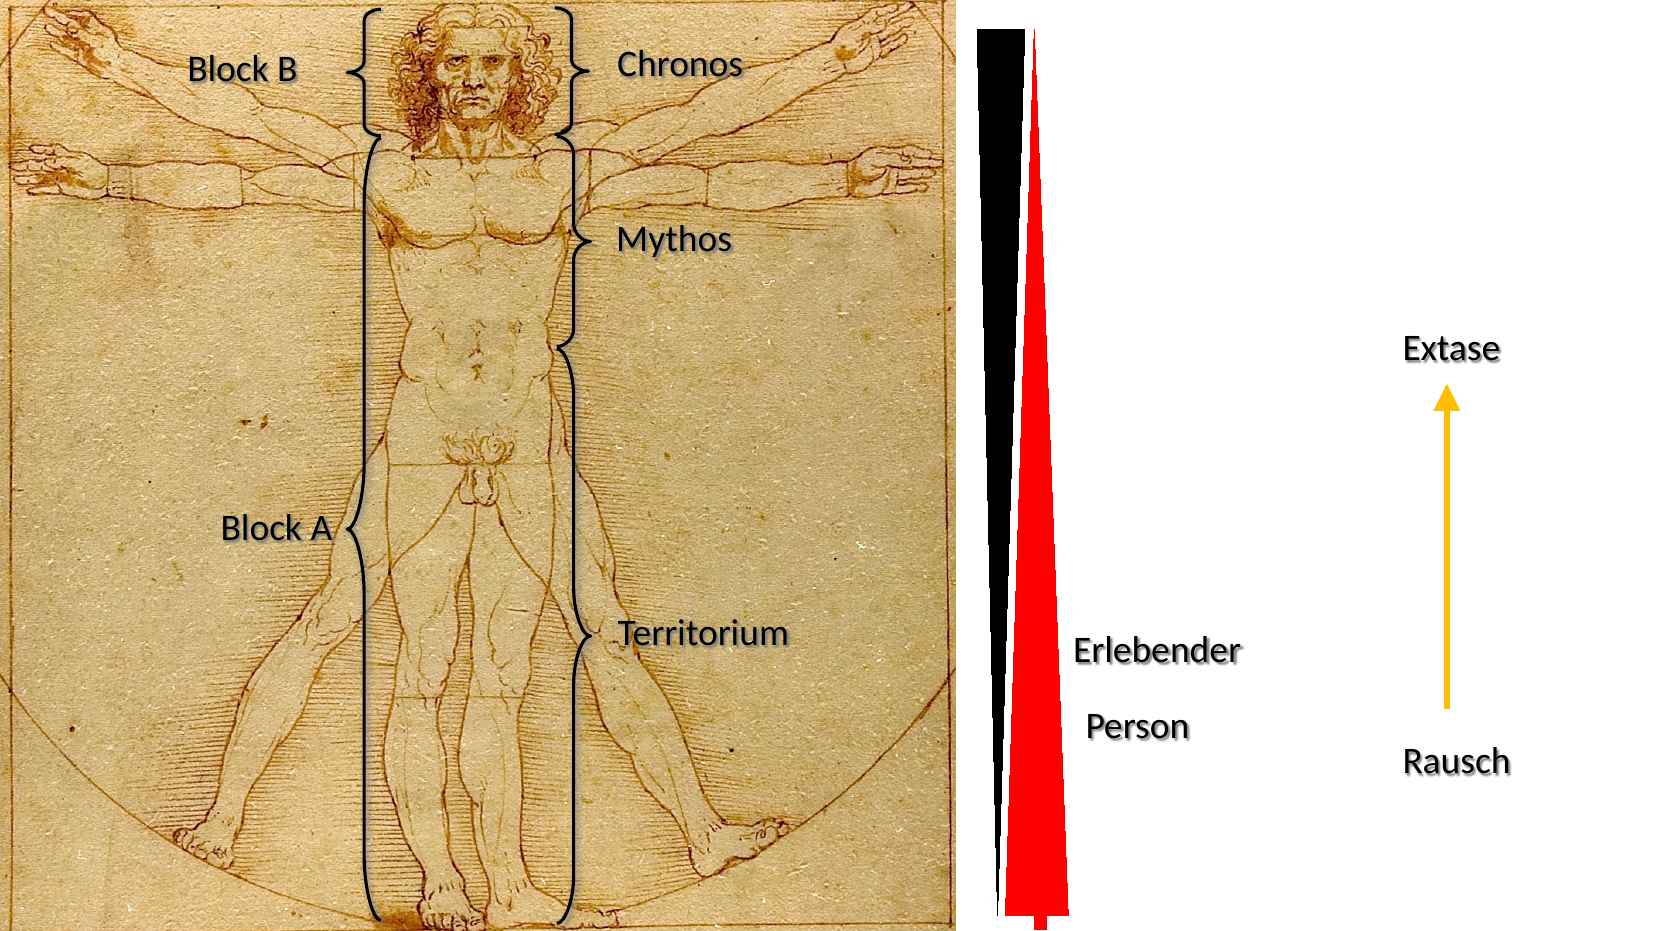

Chronos
Block B
Mythos
Extase
Block A
Territorium
Erlebender
Person
Rausch